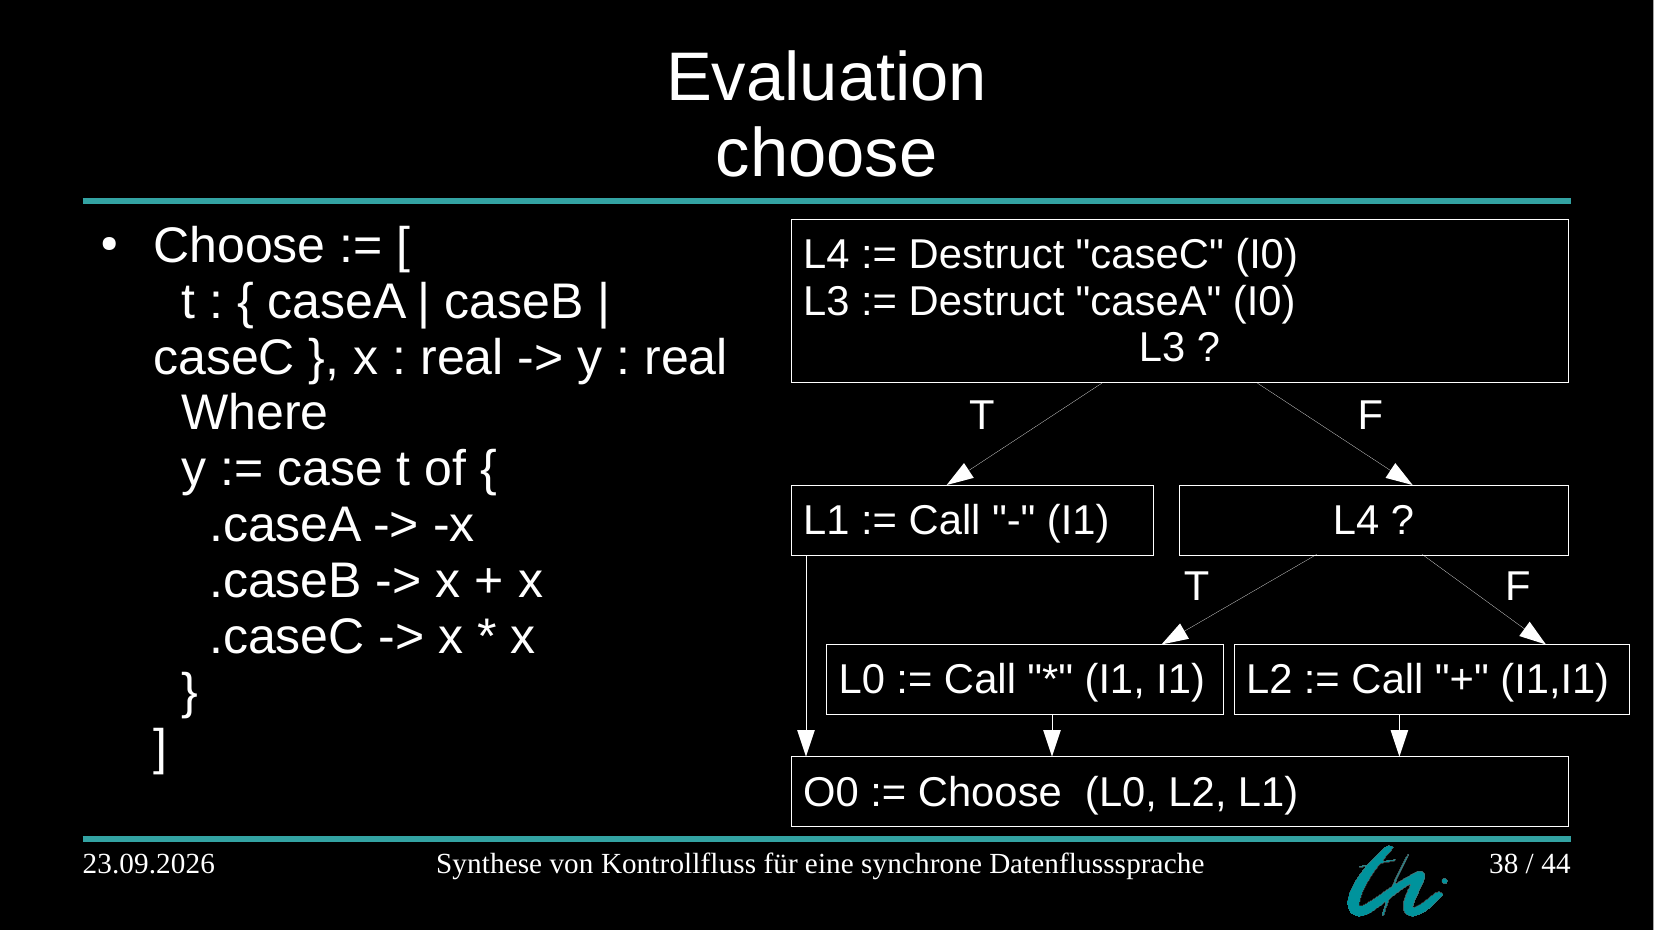

# Evaluation choose
Choose := [
 t : { caseA | caseB | caseC }, x : real -> y : real
 Where
 y := case t of {
 .caseA -> -x
 .caseB -> x + x
 .caseC -> x * x
 }
]
L4 := Destruct "caseC" (I0)
L3 := Destruct "caseA" (I0)
L3 ?
T
F
L1 := Call "-" (I1)
L4 ?
T
F
L0 := Call "*" (I1, I1)
L2 := Call "+" (I1,I1)
O0 := Choose (L0, L2, L1)
Synthese von Kontrollfluss für eine synchrone Datenflusssprache
38